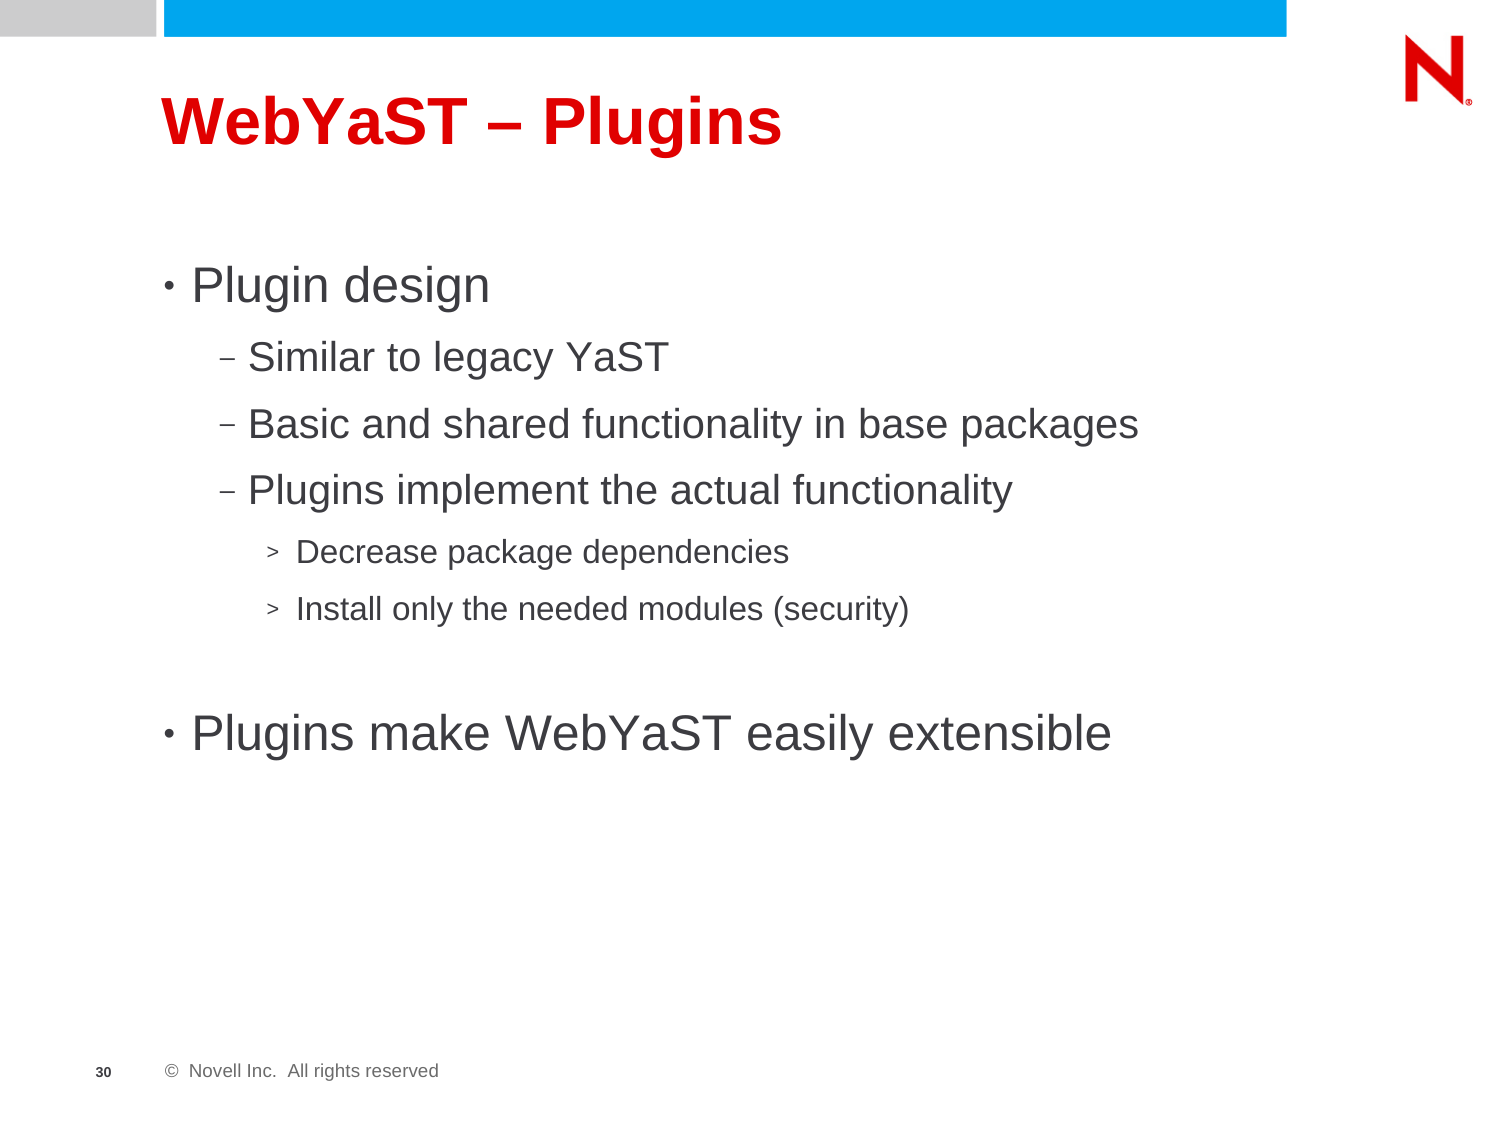

# WebYaST – Plugins
Plugin design
Similar to legacy YaST
Basic and shared functionality in base packages
Plugins implement the actual functionality
Decrease package dependencies
Install only the needed modules (security)
Plugins make WebYaST easily extensible